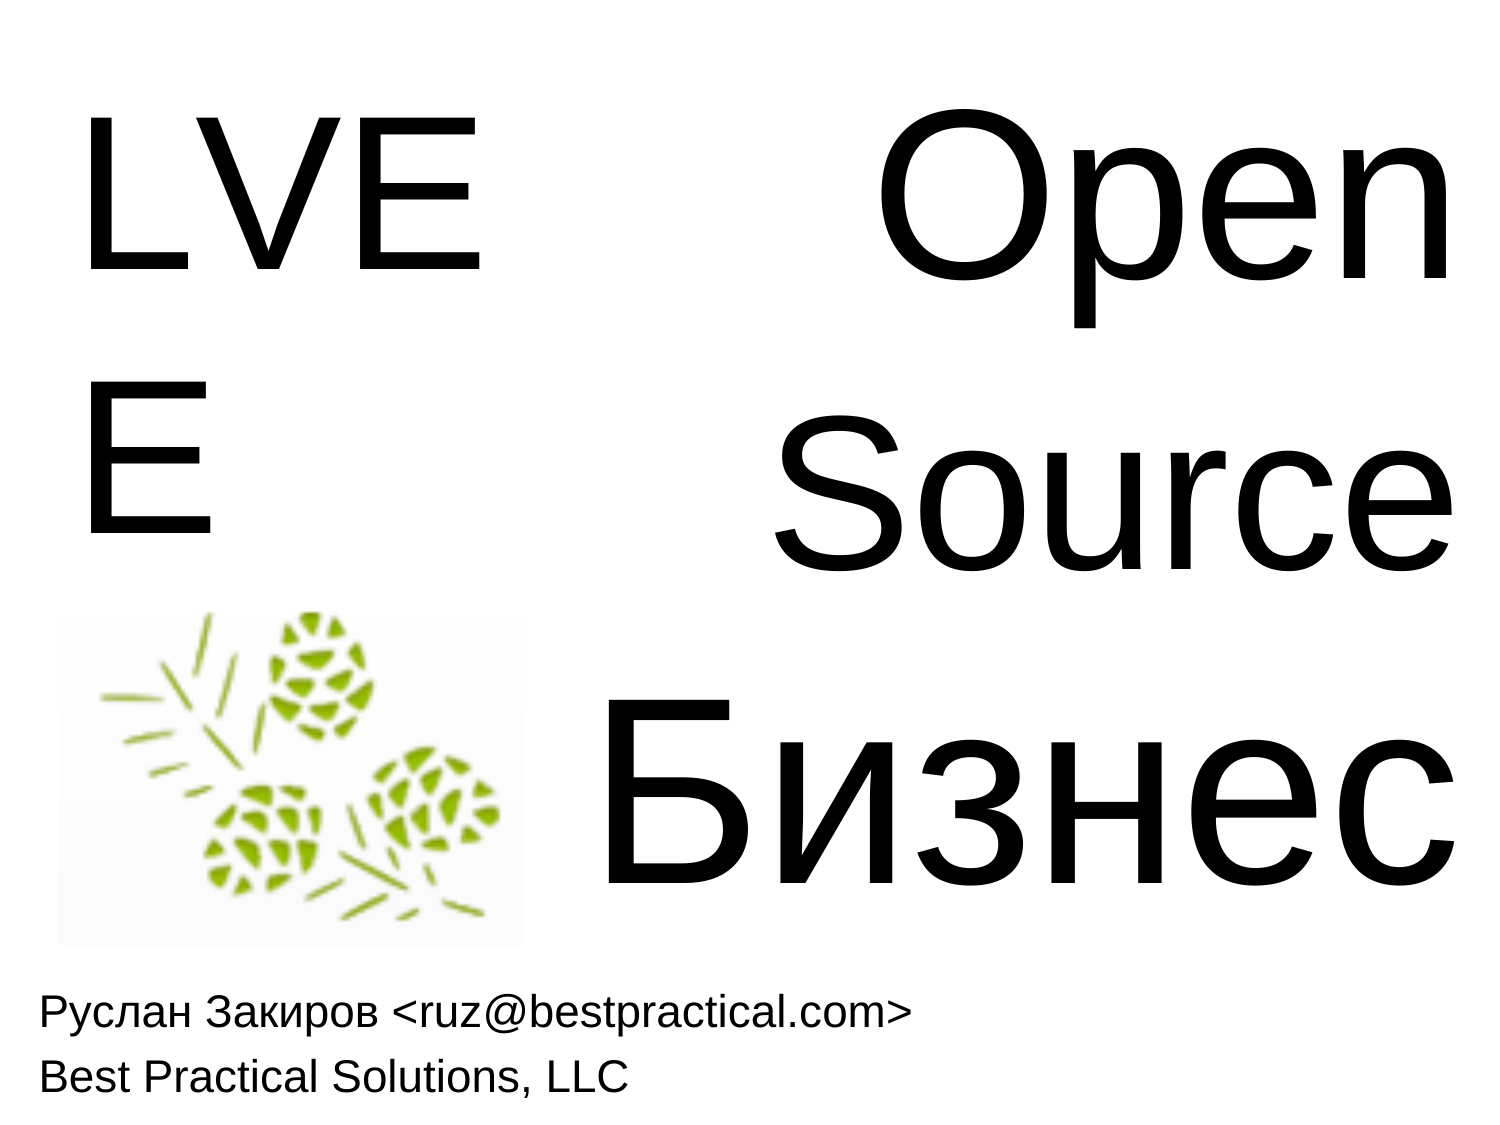

# Open Source Бизнес
LVEE
2011
Руслан Закиров <ruz@bestpractical.com>
Best Practical Solutions, LLC